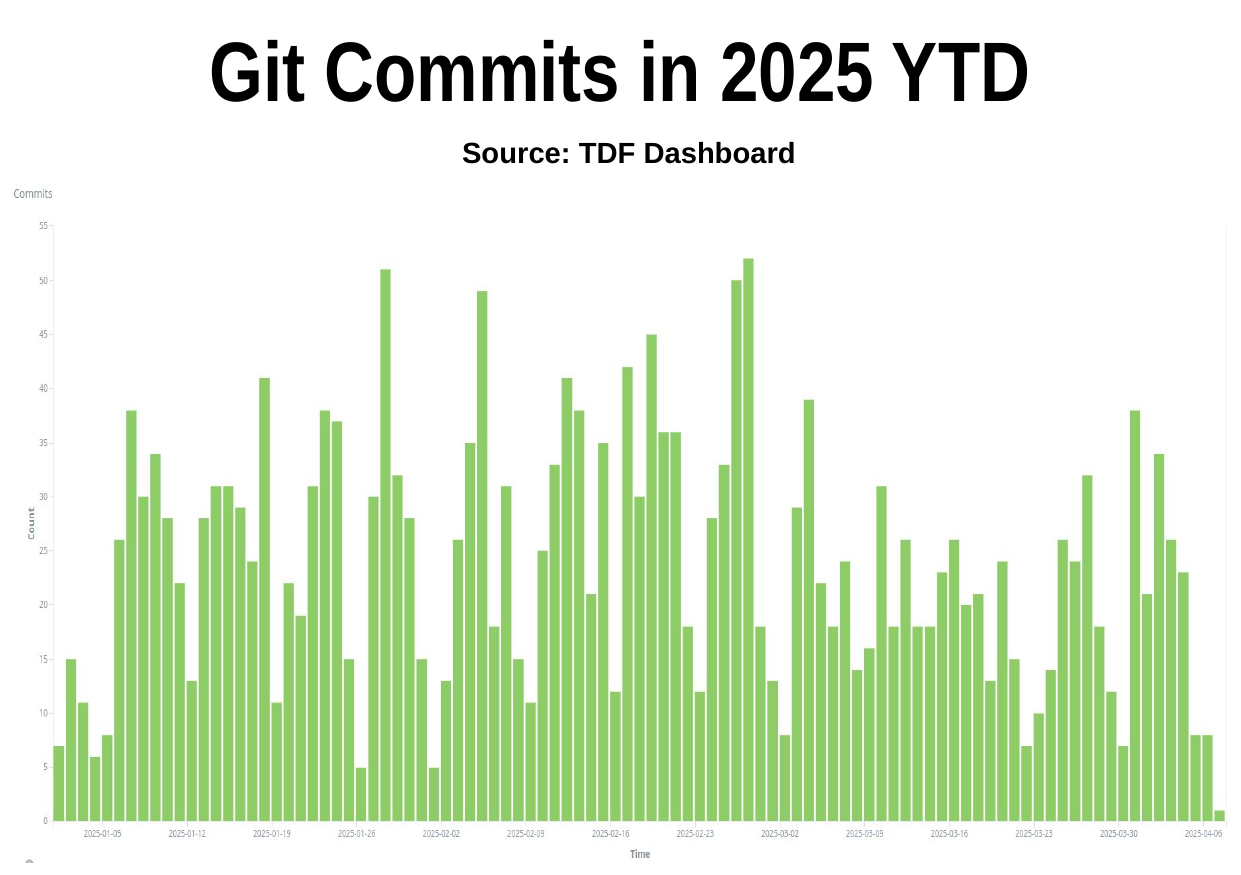

# Git Commits in 2025 YTD
Source: TDF Dashboard